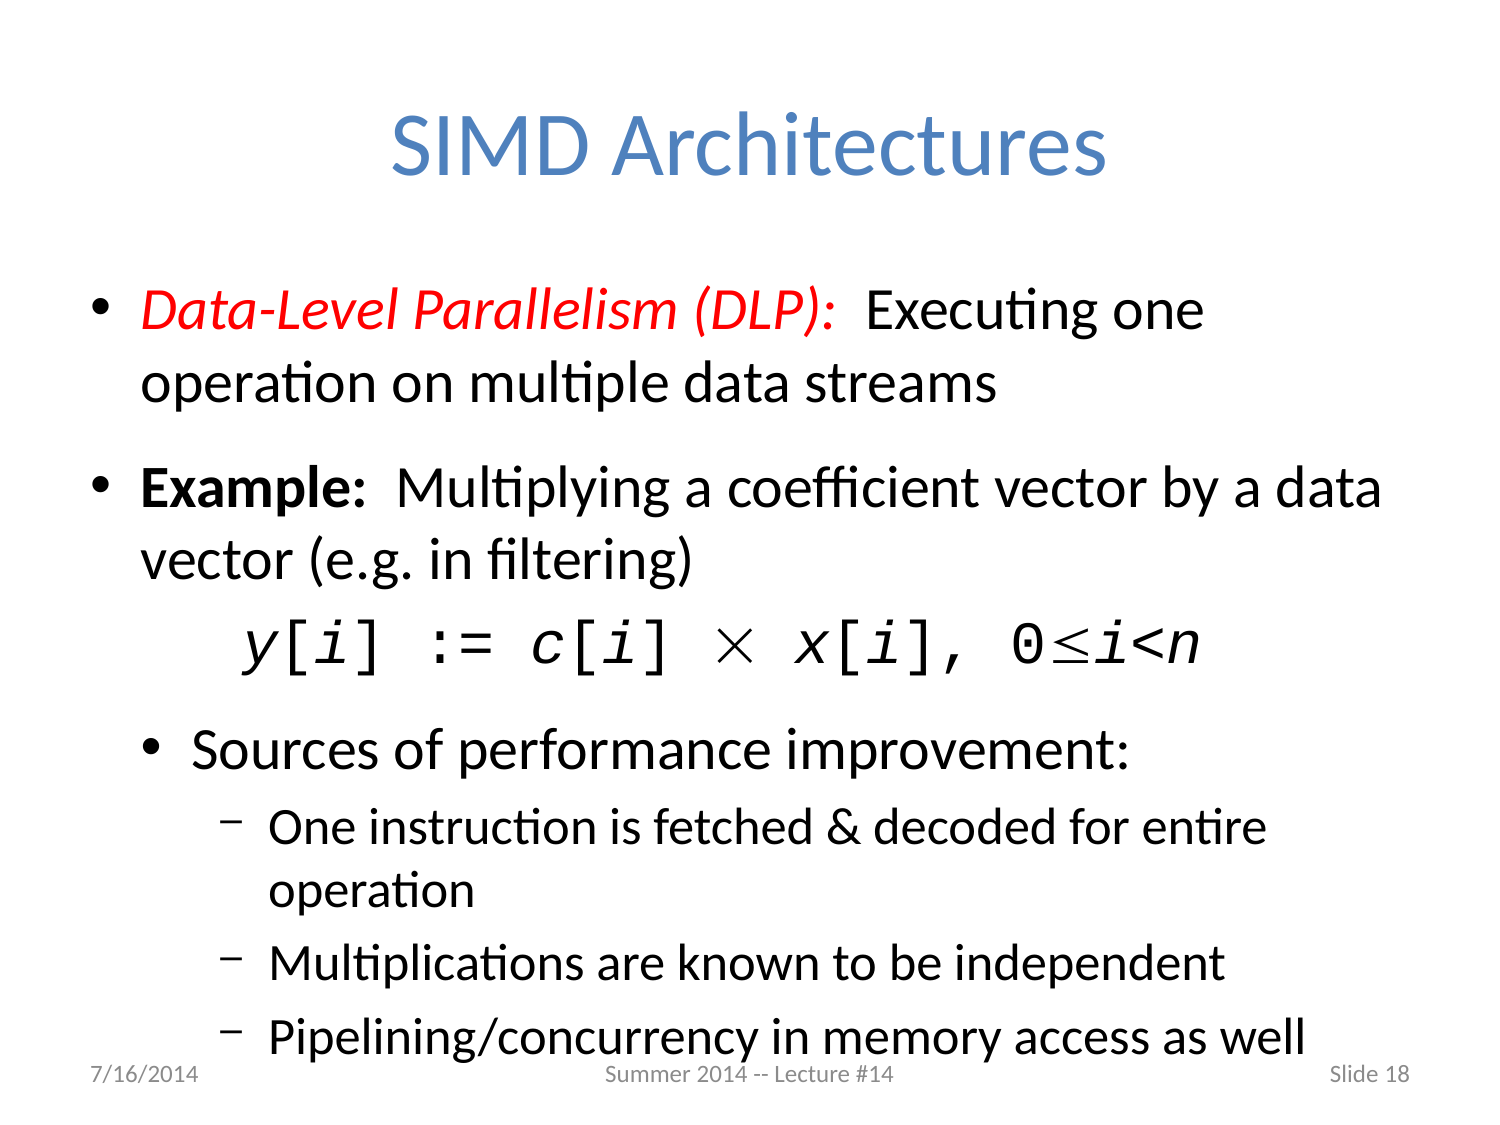

# SIMD Architectures
Data-Level Parallelism (DLP): Executing one operation on multiple data streams
Example: Multiplying a coefficient vector by a data vector (e.g. in filtering)
 y[i] := c[i]  x[i], 0i<n
Sources of performance improvement:
One instruction is fetched & decoded for entire operation
Multiplications are known to be independent
Pipelining/concurrency in memory access as well
7/16/2014
Summer 2014 -- Lecture #14
Slide